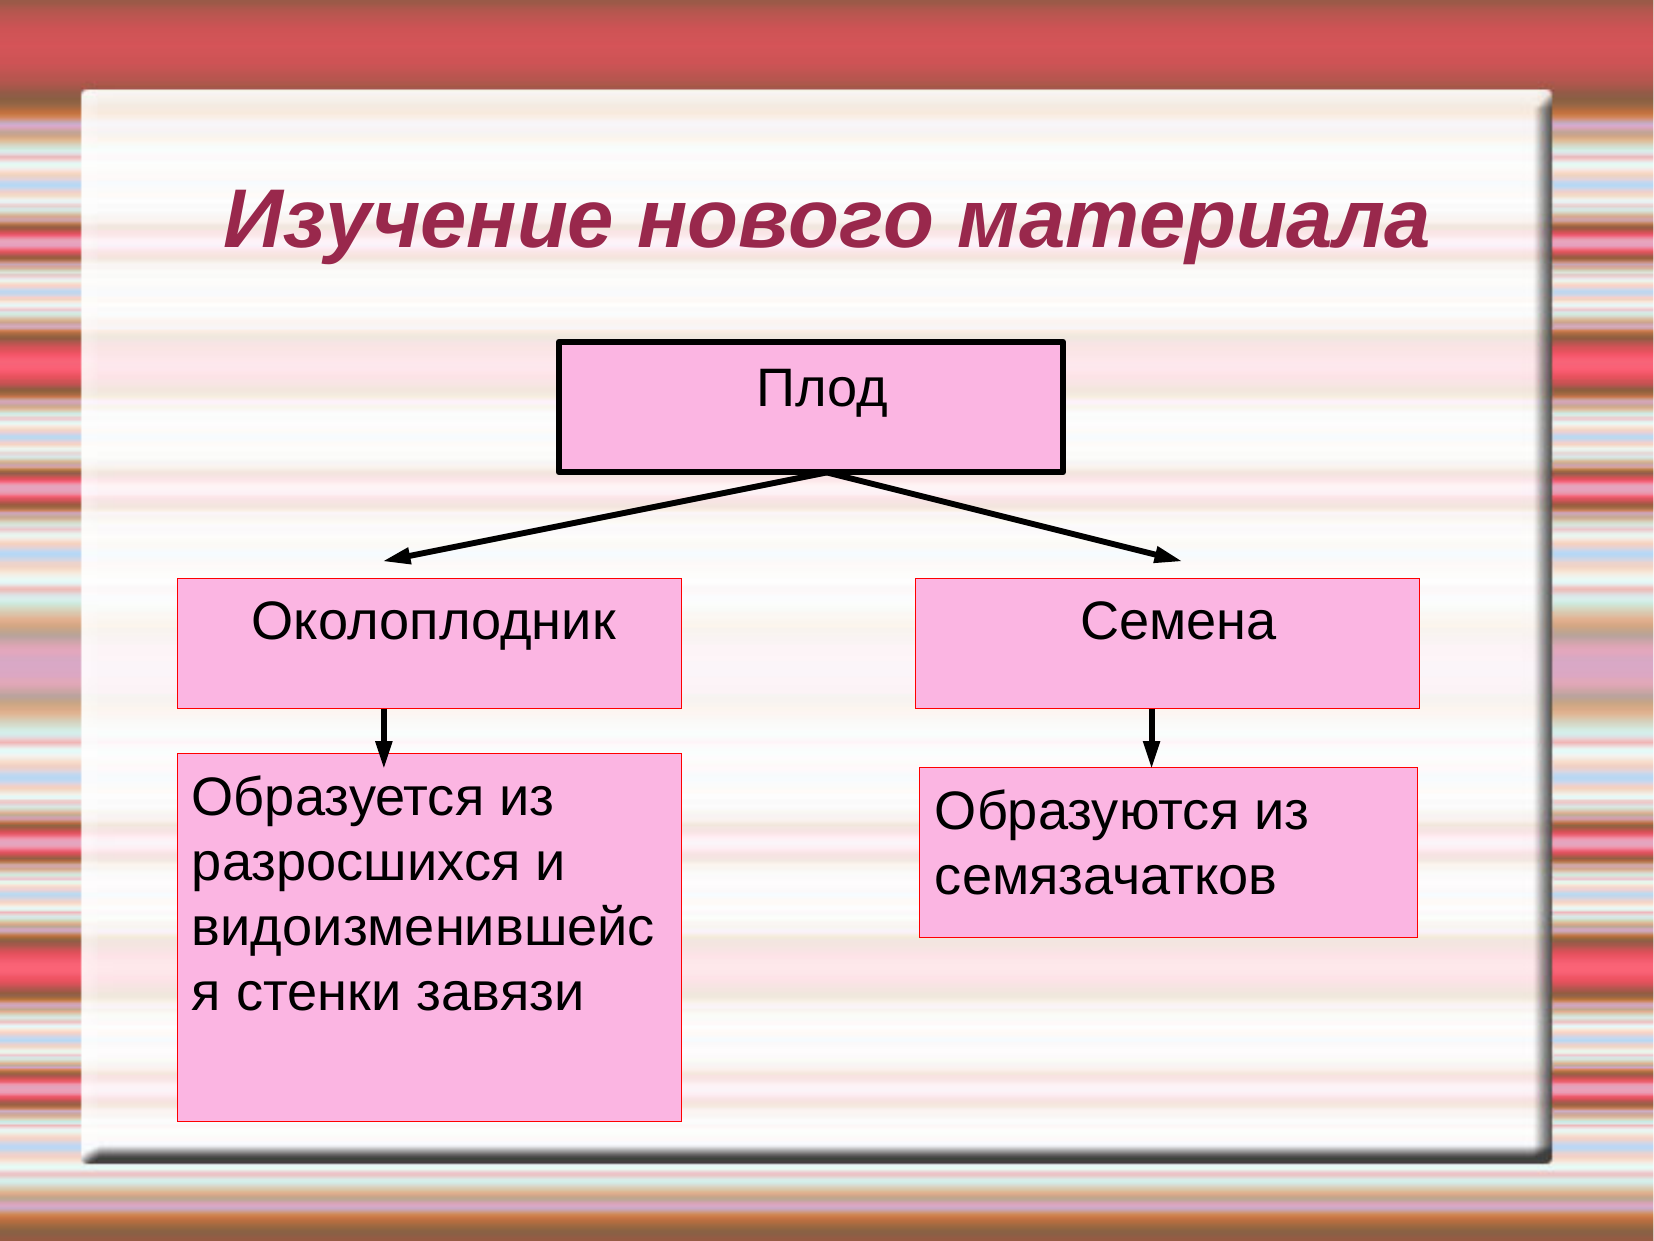

# Изучение нового материала
 Плод
 Околоплодник
 Семена
Образуется из разросшихся и видоизменившейся стенки завязи
Образуются из семязачатков